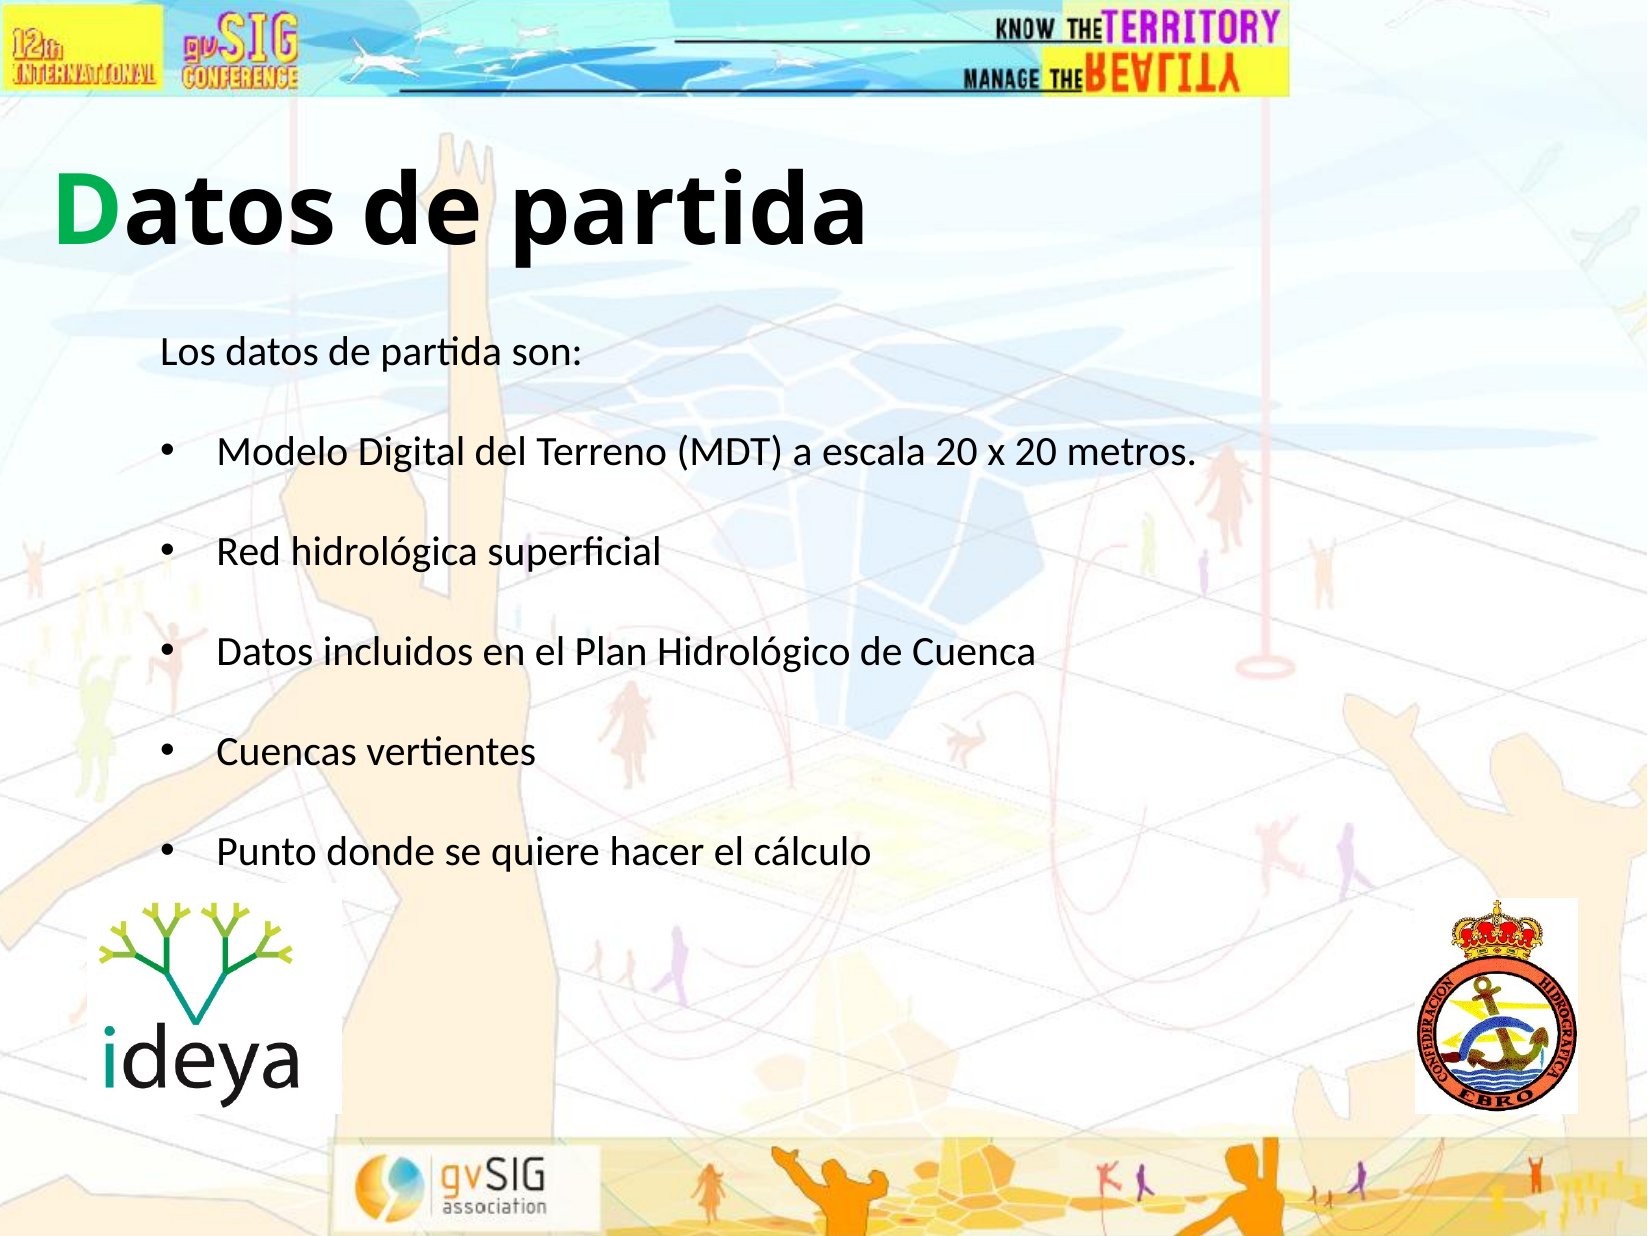

# Datos de partida
Los datos de partida son:
Modelo Digital del Terreno (MDT) a escala 20 x 20 metros.
Red hidrológica superficial
Datos incluidos en el Plan Hidrológico de Cuenca
Cuencas vertientes
Punto donde se quiere hacer el cálculo